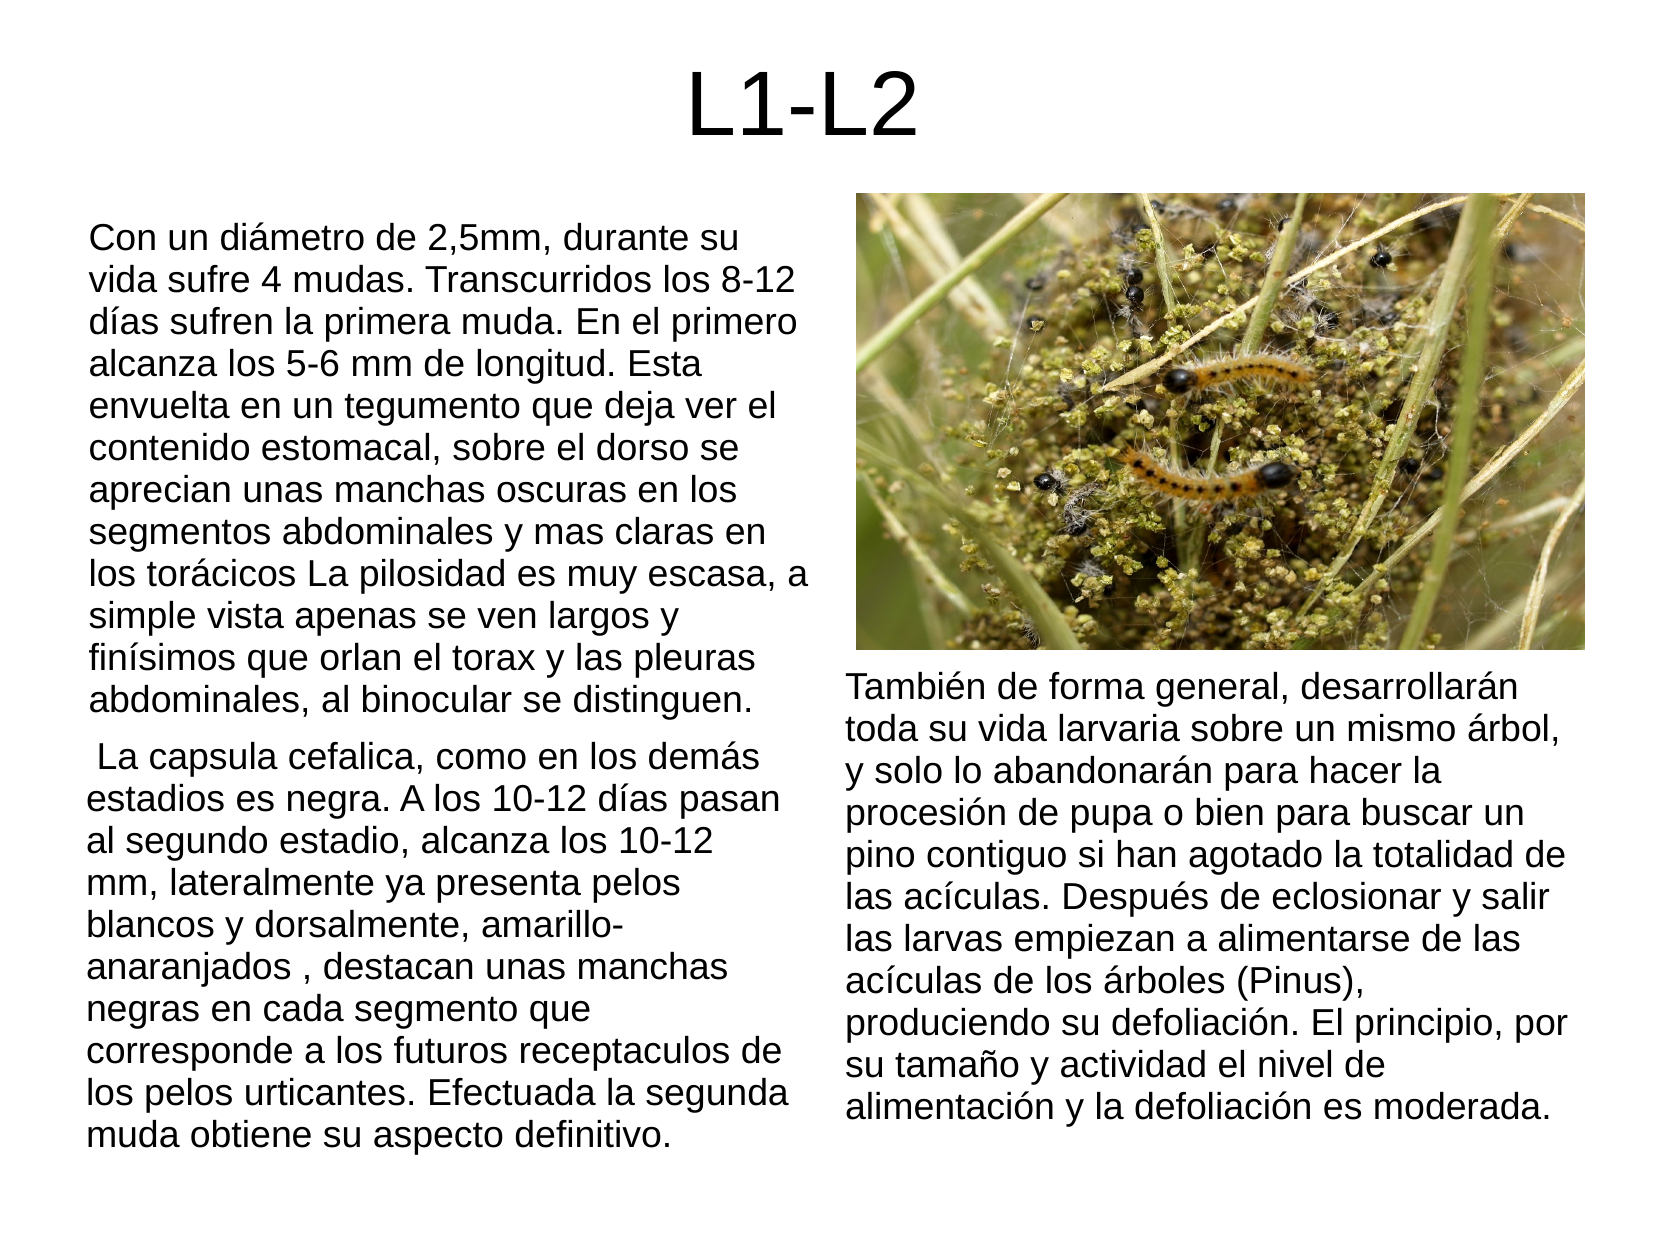

L1-L2
# Con un diámetro de 2,5mm, durante su vida sufre 4 mudas. Transcurridos los 8-12 días sufren la primera muda. En el primero alcanza los 5-6 mm de longitud. Esta envuelta en un tegumento que deja ver el contenido estomacal, sobre el dorso se aprecian unas manchas oscuras en los segmentos abdominales y mas claras en los torácicos La pilosidad es muy escasa, a simple vista apenas se ven largos y finísimos que orlan el torax y las pleuras abdominales, al binocular se distinguen.
También de forma general, desarrollarán toda su vida larvaria sobre un mismo árbol, y solo lo abandonarán para hacer la procesión de pupa o bien para buscar un pino contiguo si han agotado la totalidad de las acículas. Después de eclosionar y salir las larvas empiezan a alimentarse de las acículas de los árboles (Pinus), produciendo su defoliación. El principio, por su tamaño y actividad el nivel de alimentación y la defoliación es moderada.
 La capsula cefalica, como en los demás estadios es negra. A los 10-12 días pasan al segundo estadio, alcanza los 10-12 mm, lateralmente ya presenta pelos blancos y dorsalmente, amarillo-anaranjados , destacan unas manchas negras en cada segmento que corresponde a los futuros receptaculos de los pelos urticantes. Efectuada la segunda muda obtiene su aspecto definitivo.